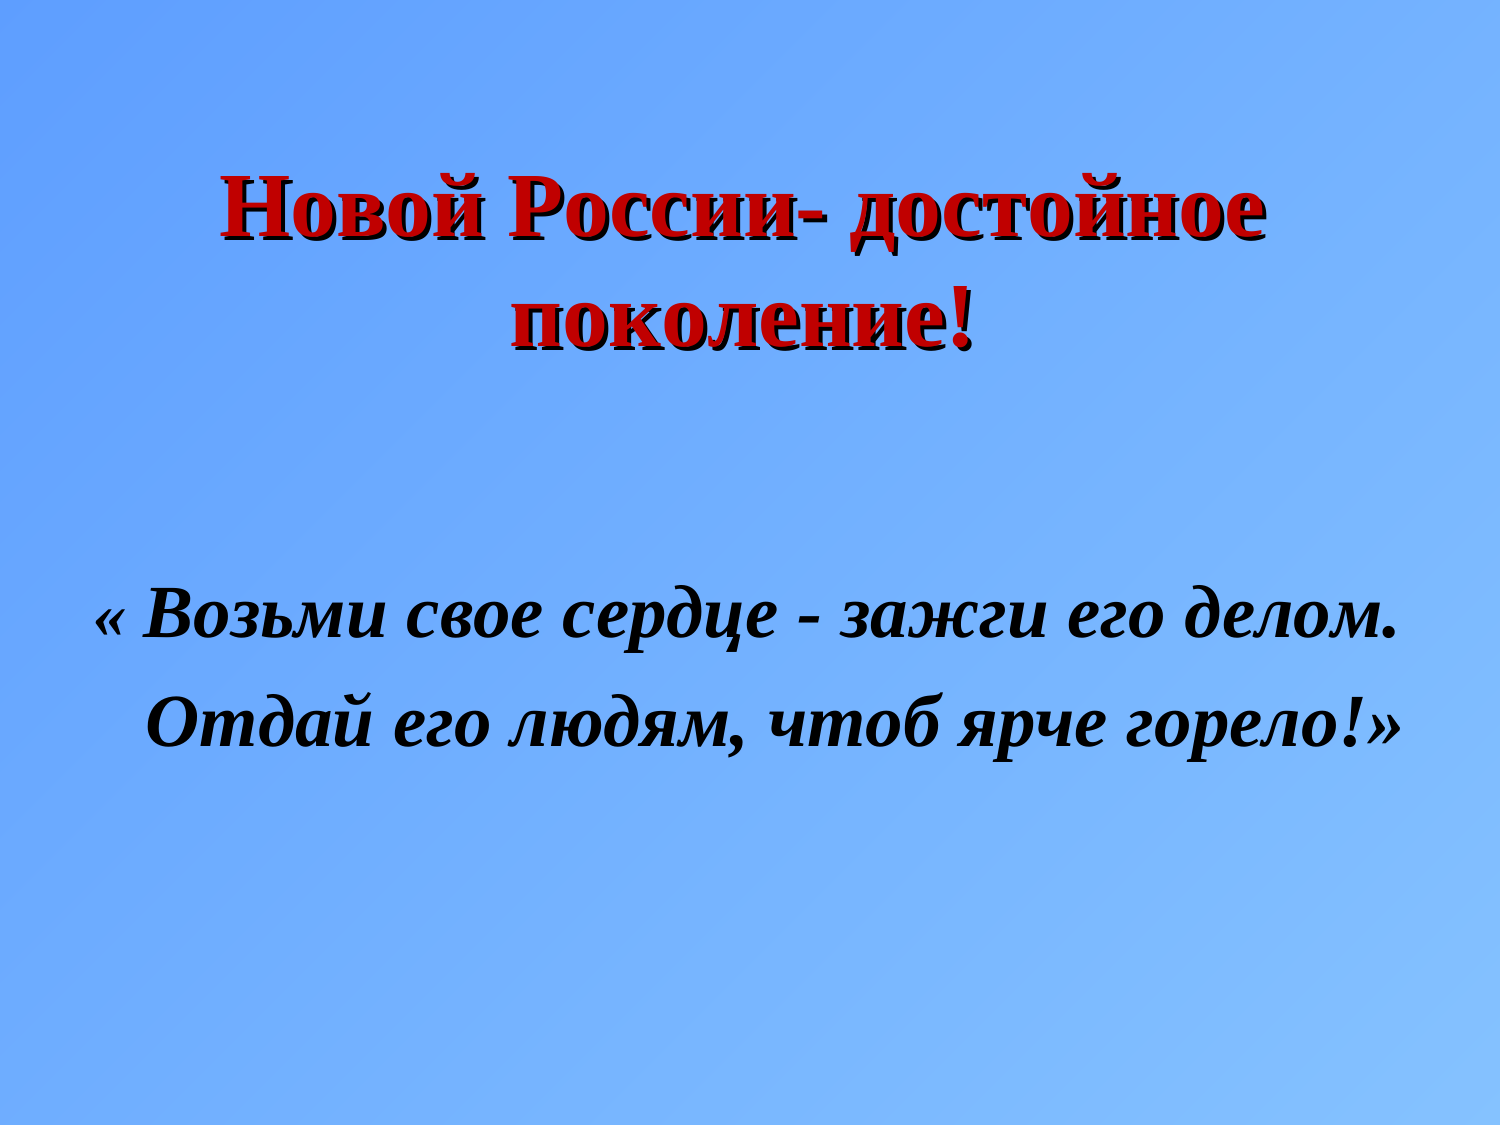

Новой России- достойное поколение!
# « Возьми свое сердце - зажги его делом.
 Отдай его людям, чтоб ярче горело!»